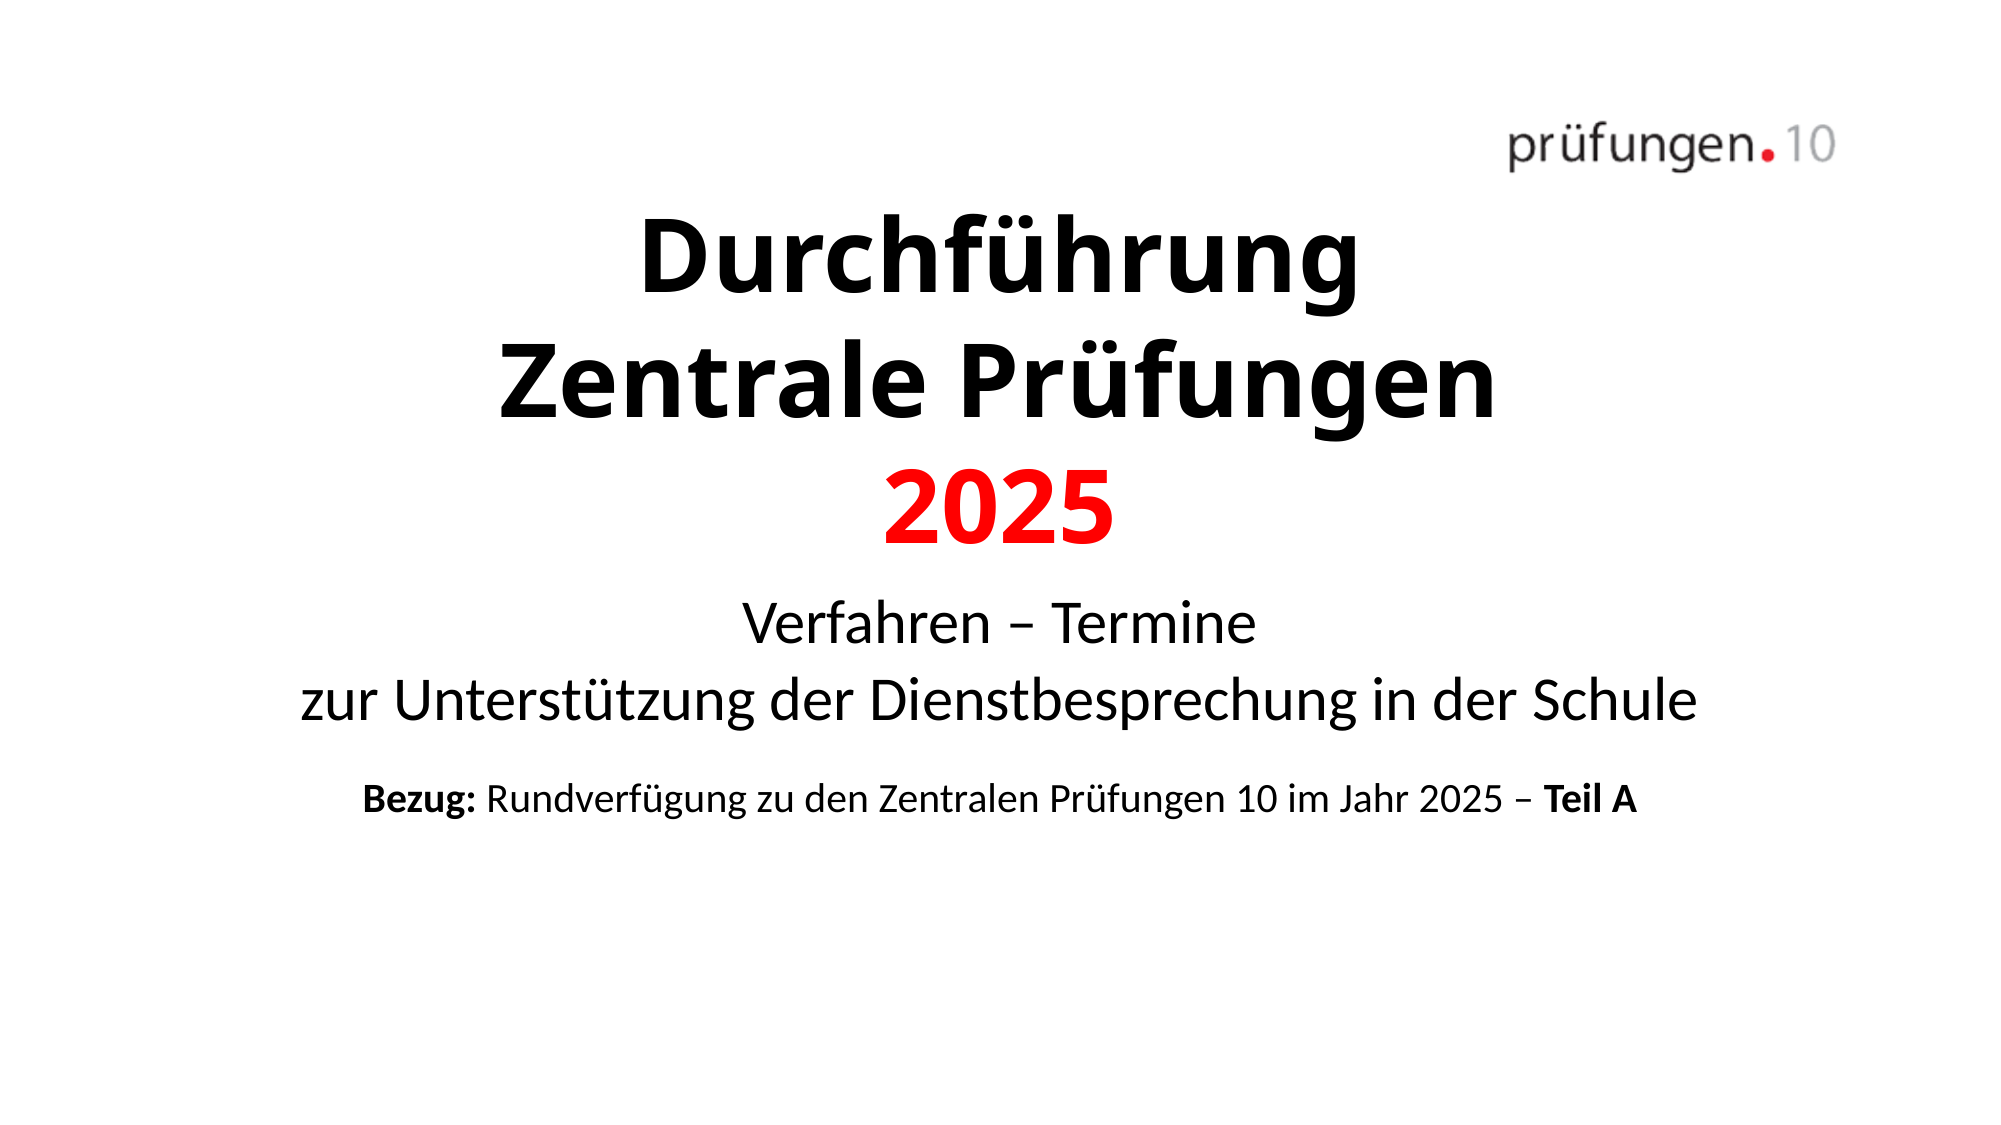

# Durchführung Zentrale Prüfungen 2025
Verfahren – Termine
zur Unterstützung der Dienstbesprechung in der Schule
Bezug: Rundverfügung zu den Zentralen Prüfungen 10 im Jahr 2025 – Teil A